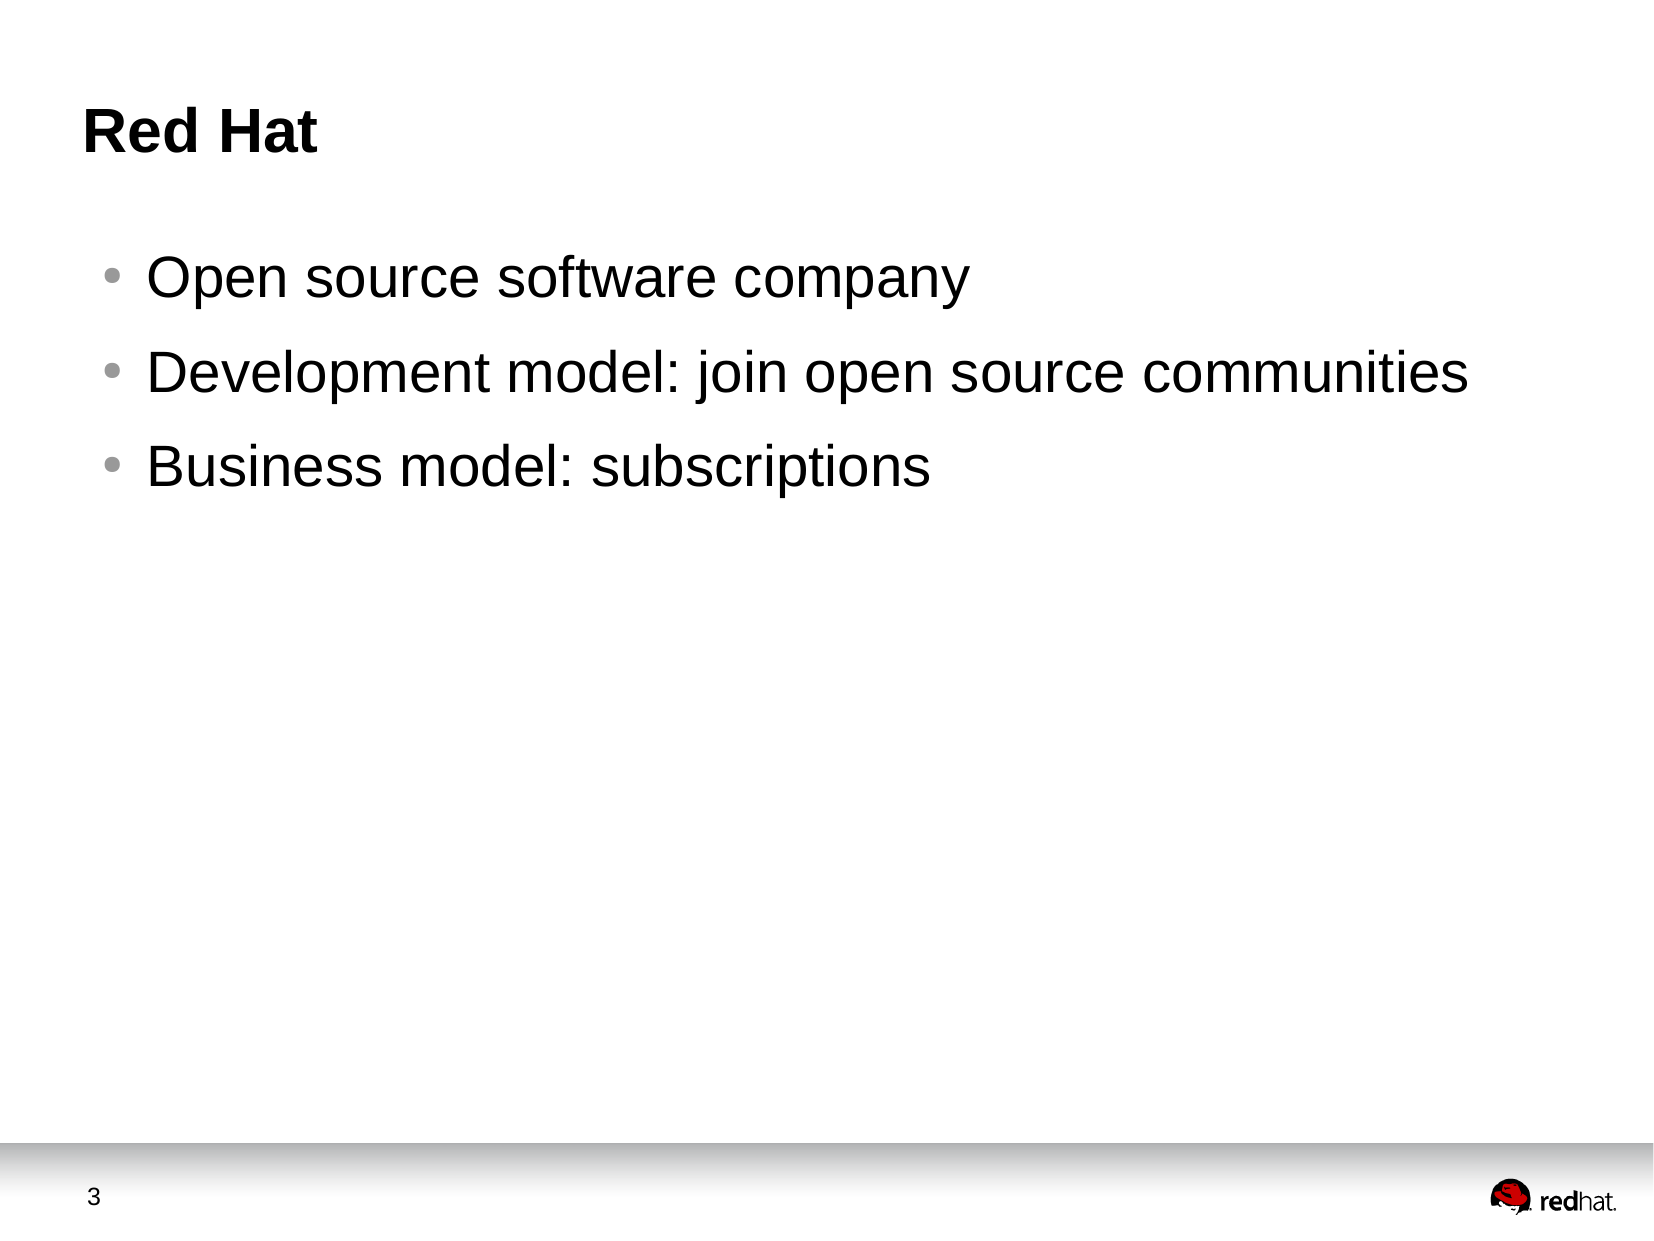

# Red Hat
Open source software company
Development model: join open source communities
Business model: subscriptions